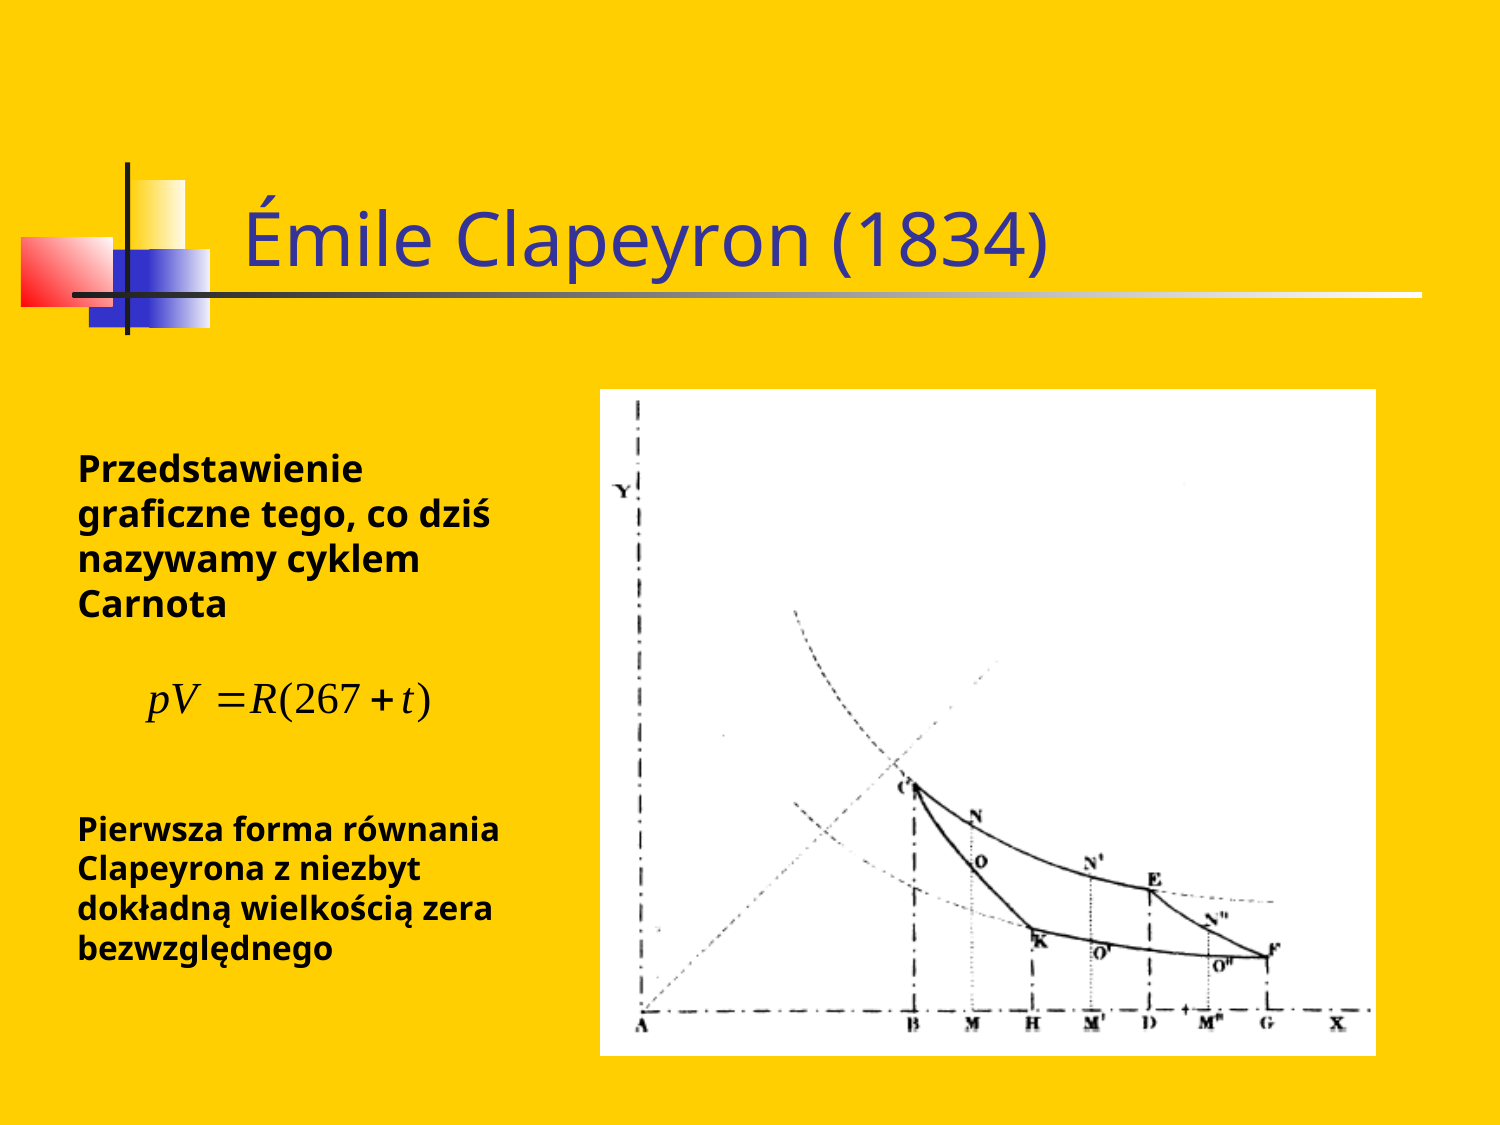

# Émile Clapeyron (1834)
Przedstawienie graficzne tego, co dziś nazywamy cyklem Carnota
Pierwsza forma równania Clapeyrona z niezbyt dokładną wielkością zera bezwzględnego